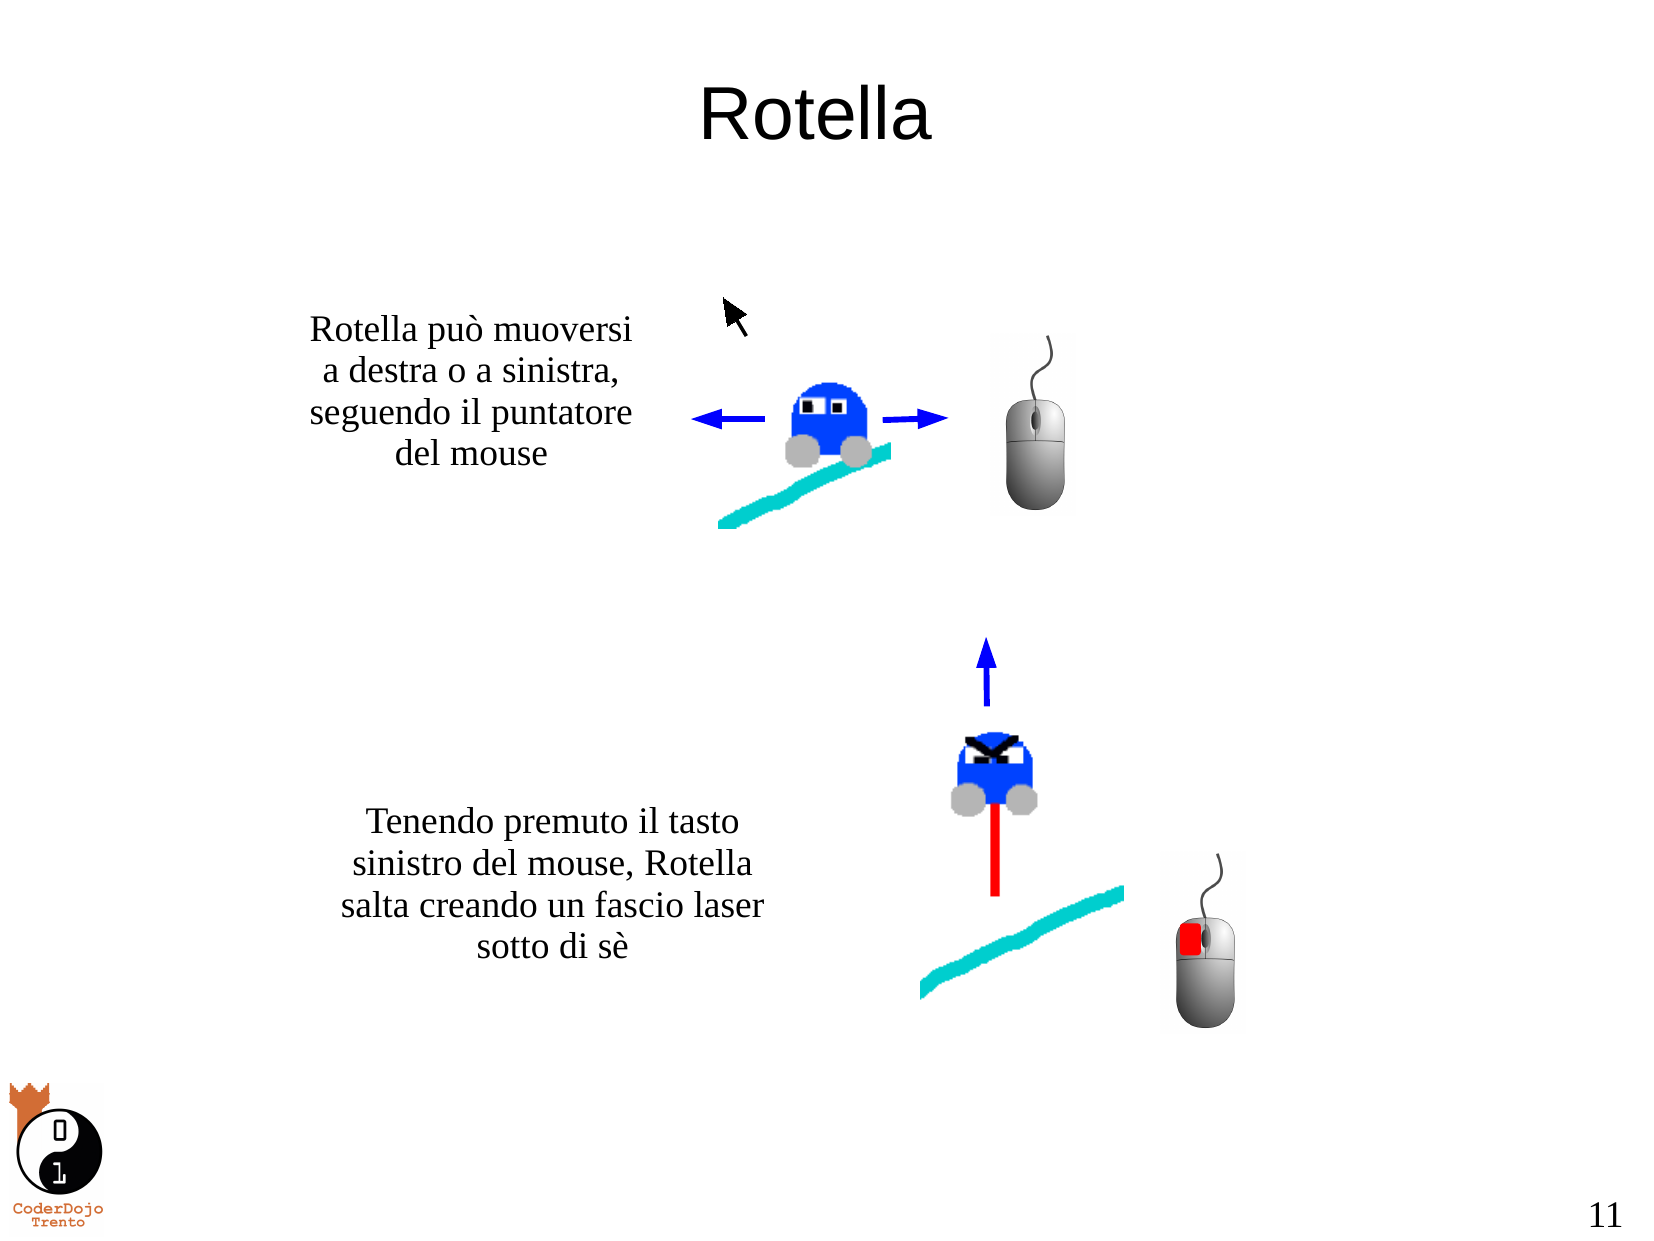

# Rotella
Rotella può muoversi a destra o a sinistra, seguendo il puntatore del mouse
Tenendo premuto il tasto sinistro del mouse, Rotella salta creando un fascio laser sotto di sè
11